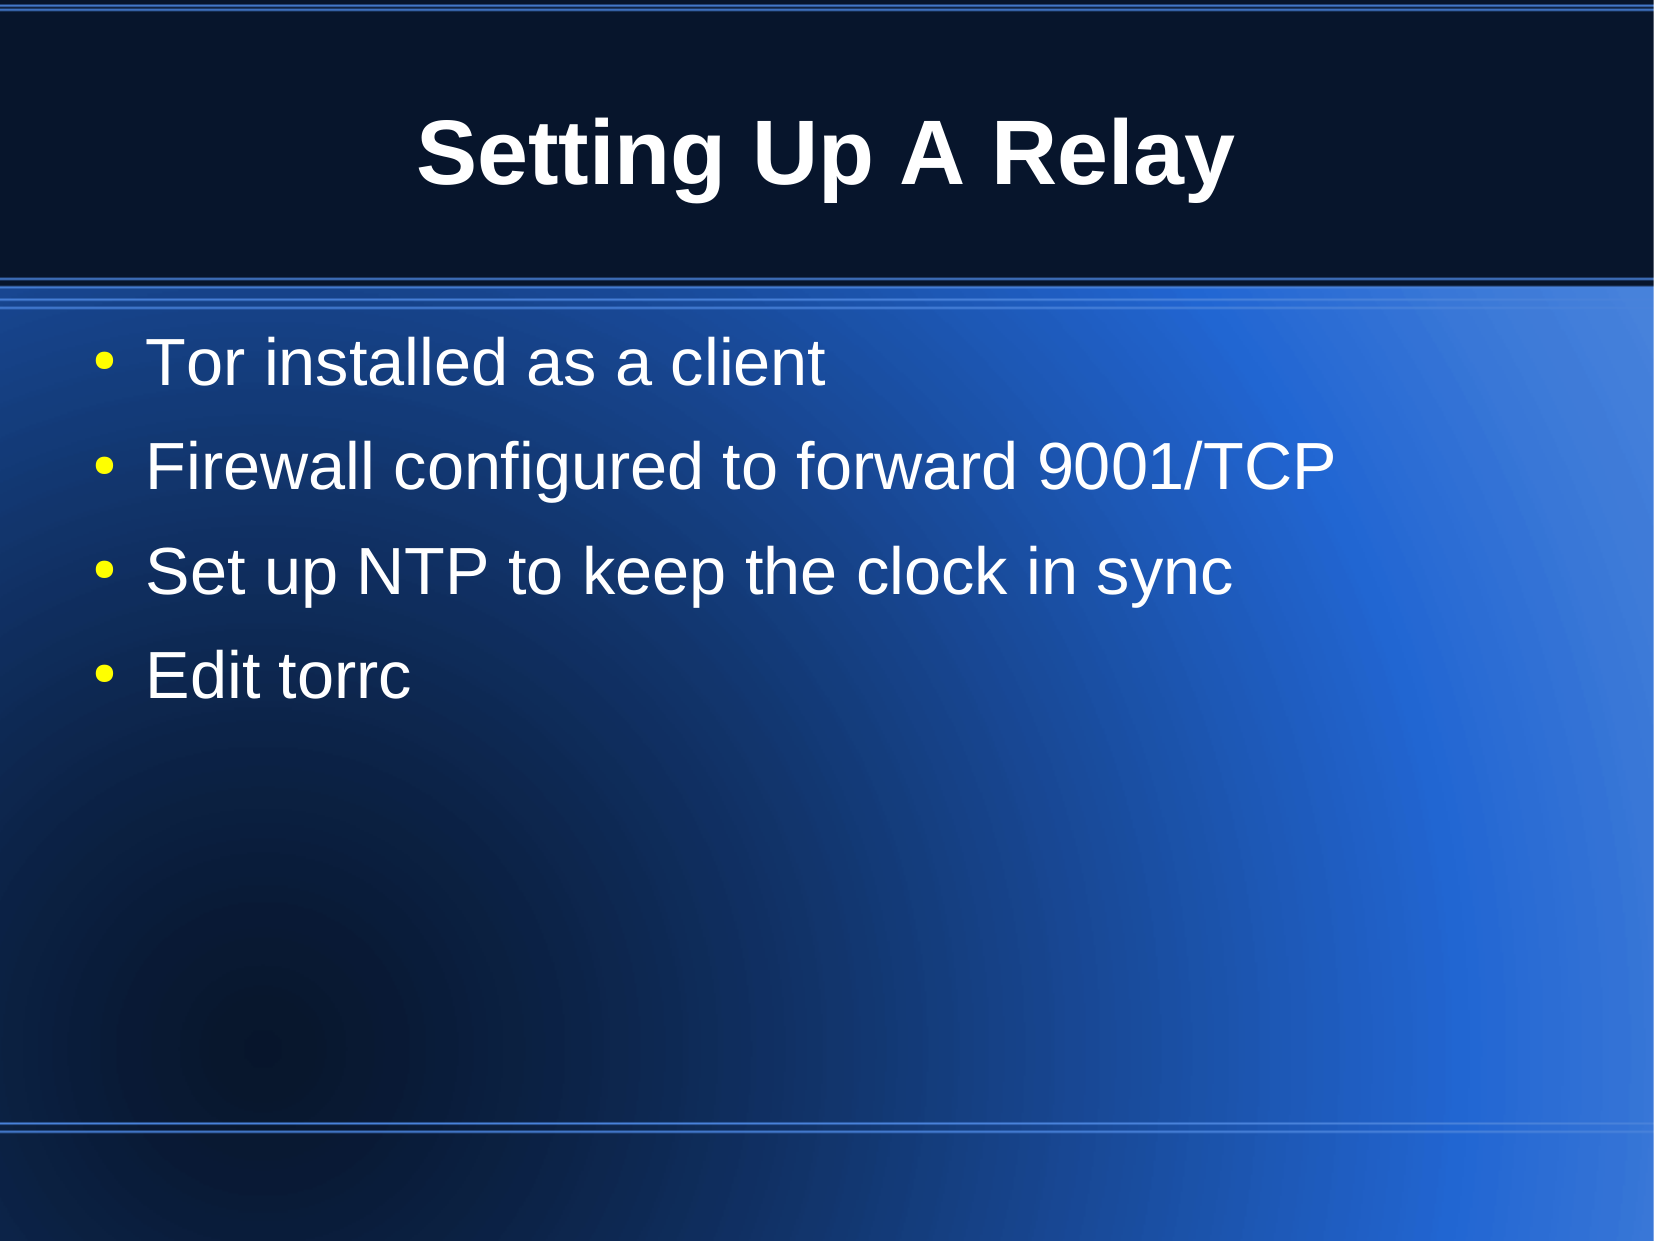

# Setting Up A Relay
Tor installed as a client
Firewall configured to forward 9001/TCP
Set up NTP to keep the clock in sync
Edit torrc